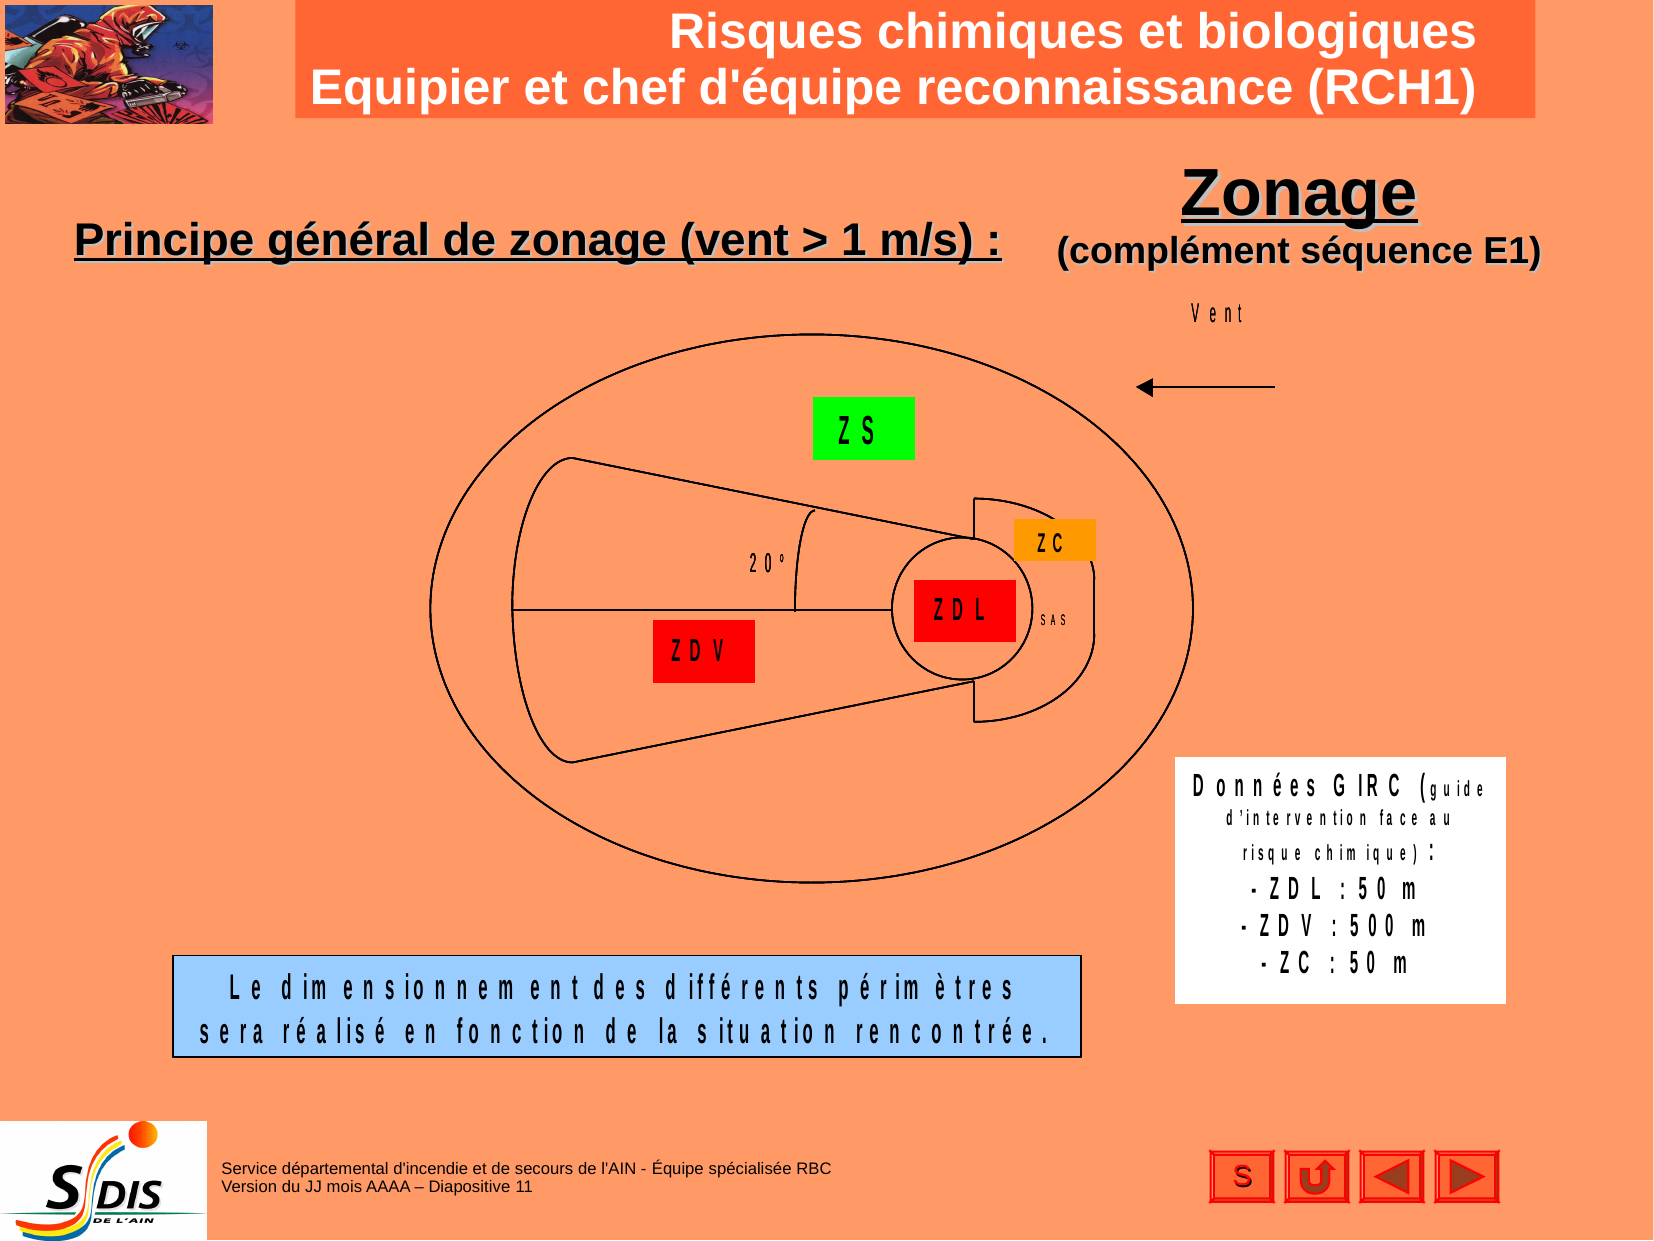

Zonage
(complément séquence E1)
Principe général de zonage (vent > 1 m/s) :
S